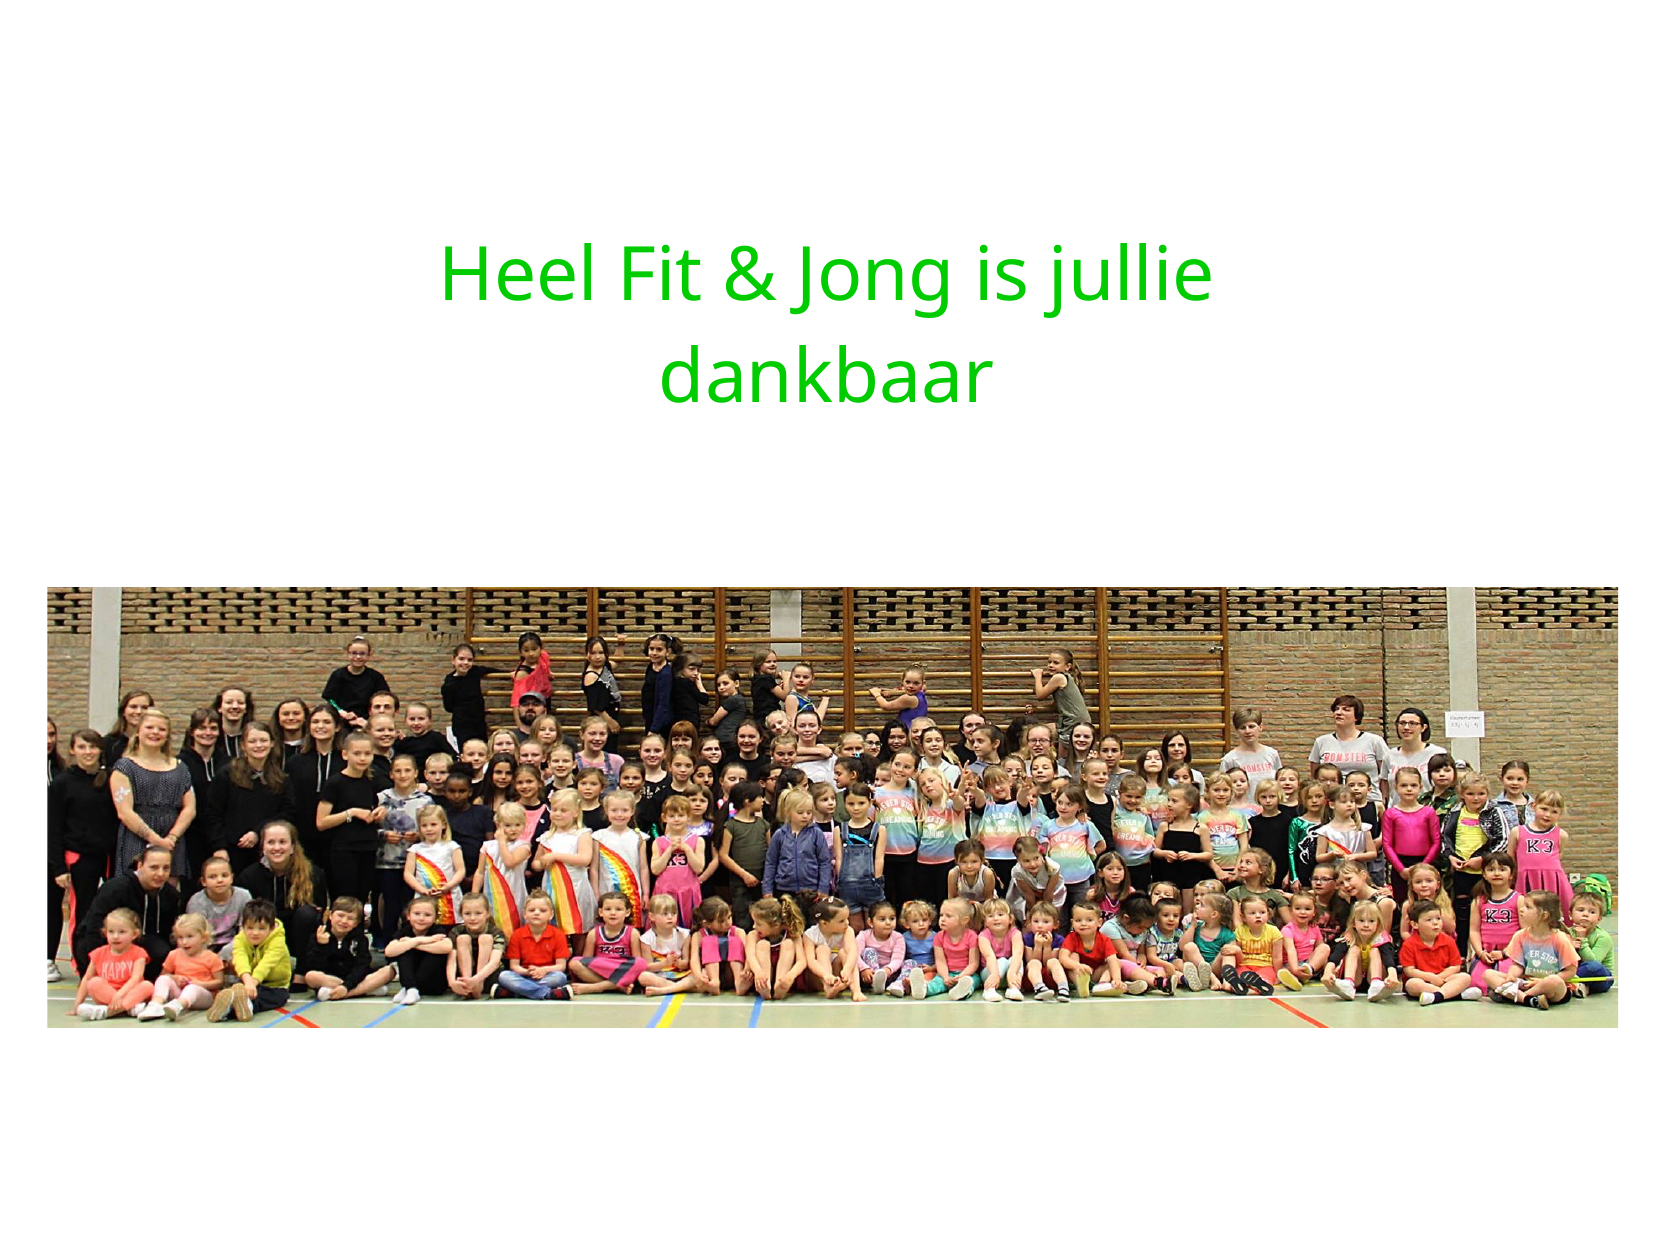

#
Heel Fit & Jong is jullie dankbaar